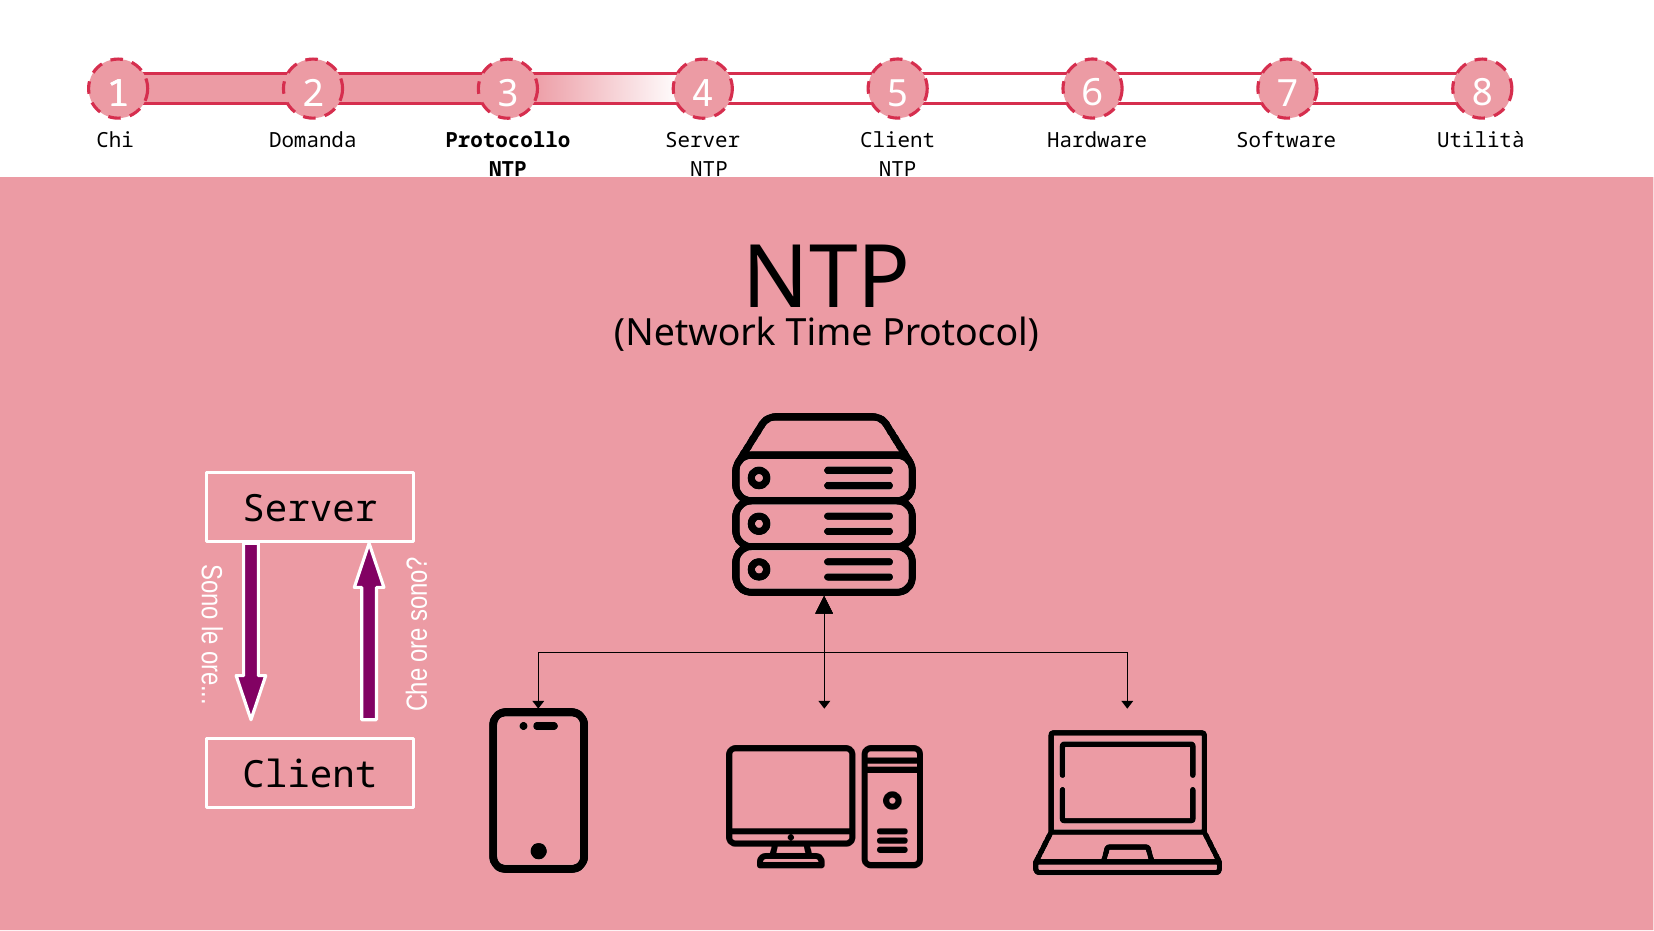

6
8
5
1
2
3
7
1
1
4
Client
NTP
Chi
Domanda
Protocollo
NTP
Server
 NTP
Hardware
Software
Utilità
NTP
(Network Time Protocol)
Server
Sono le ore...
Che ore sono?
Client